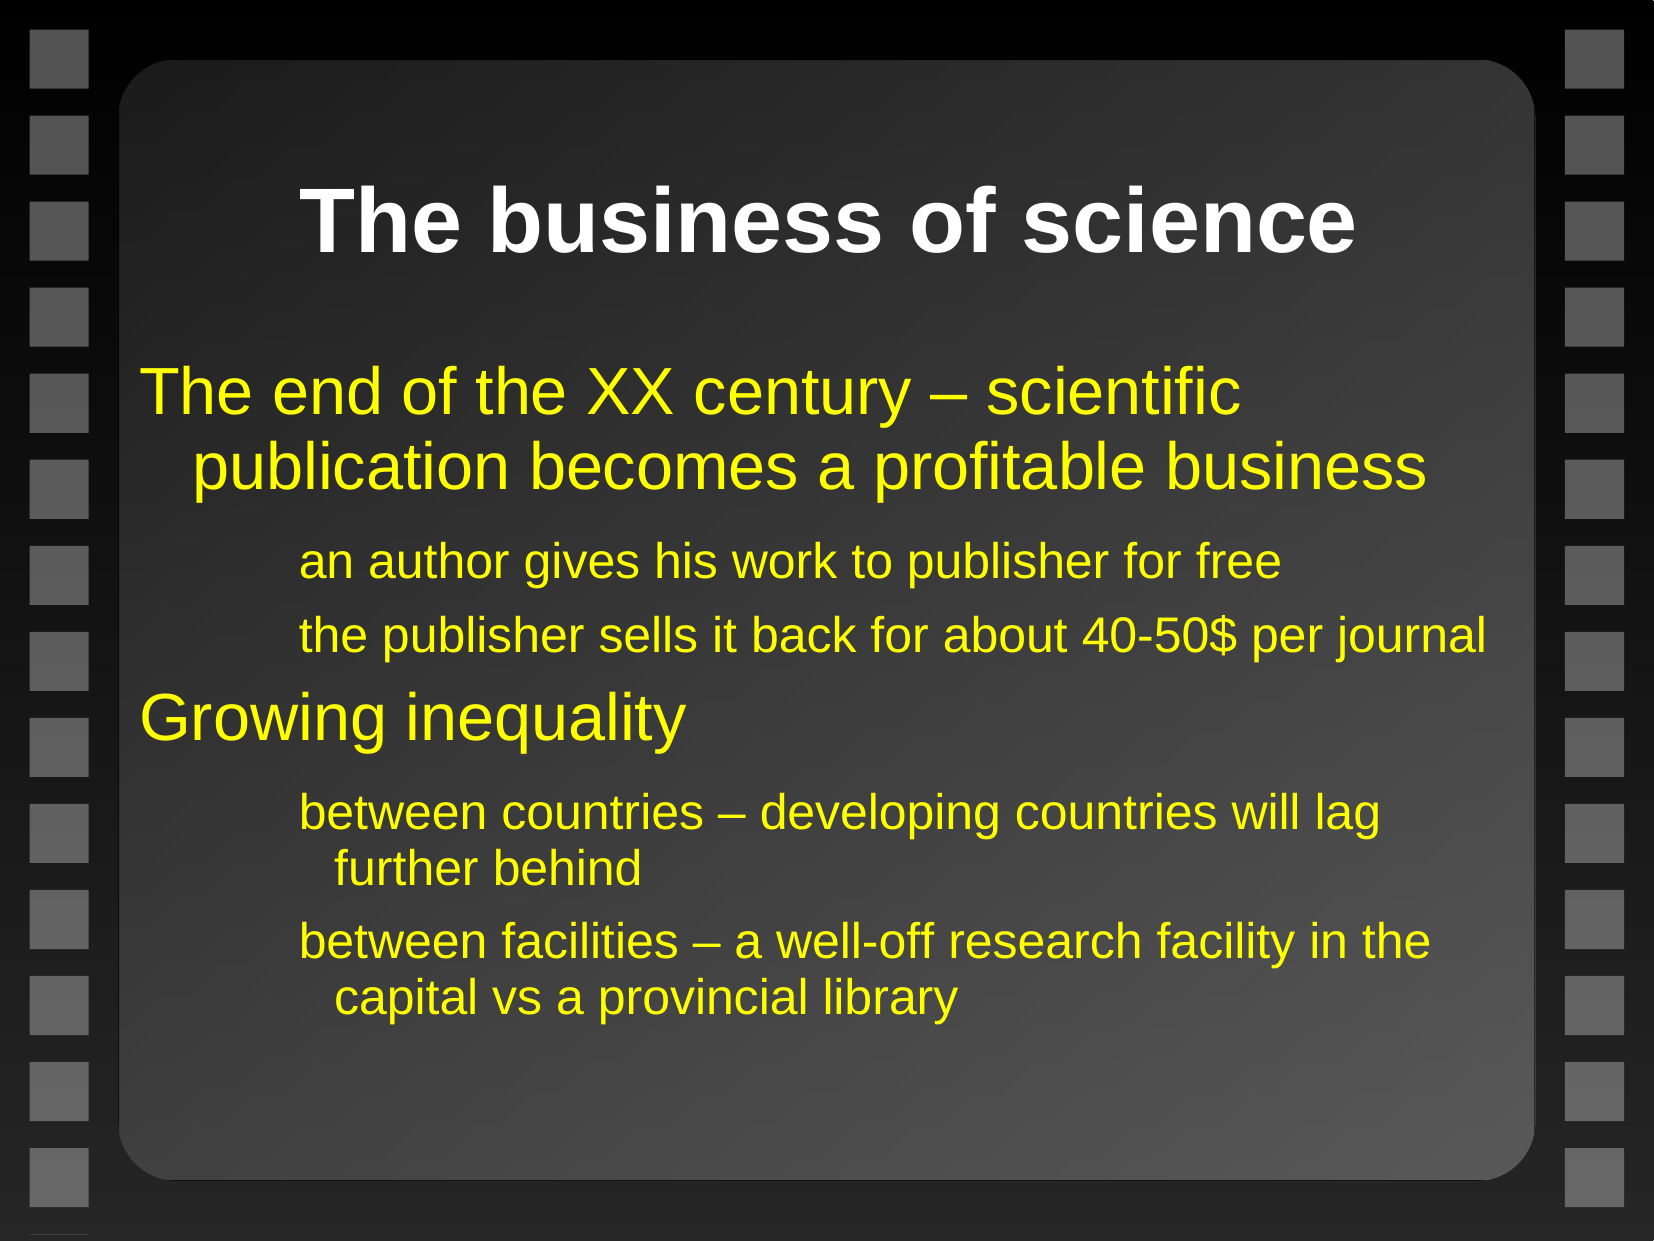

# The business of science
The end of the XX century – scientific publication becomes a profitable business
an author gives his work to publisher for free
the publisher sells it back for about 40-50$ per journal
Growing inequality
between countries – developing countries will lag further behind
between facilities – a well-off research facility in the capital vs a provincial library